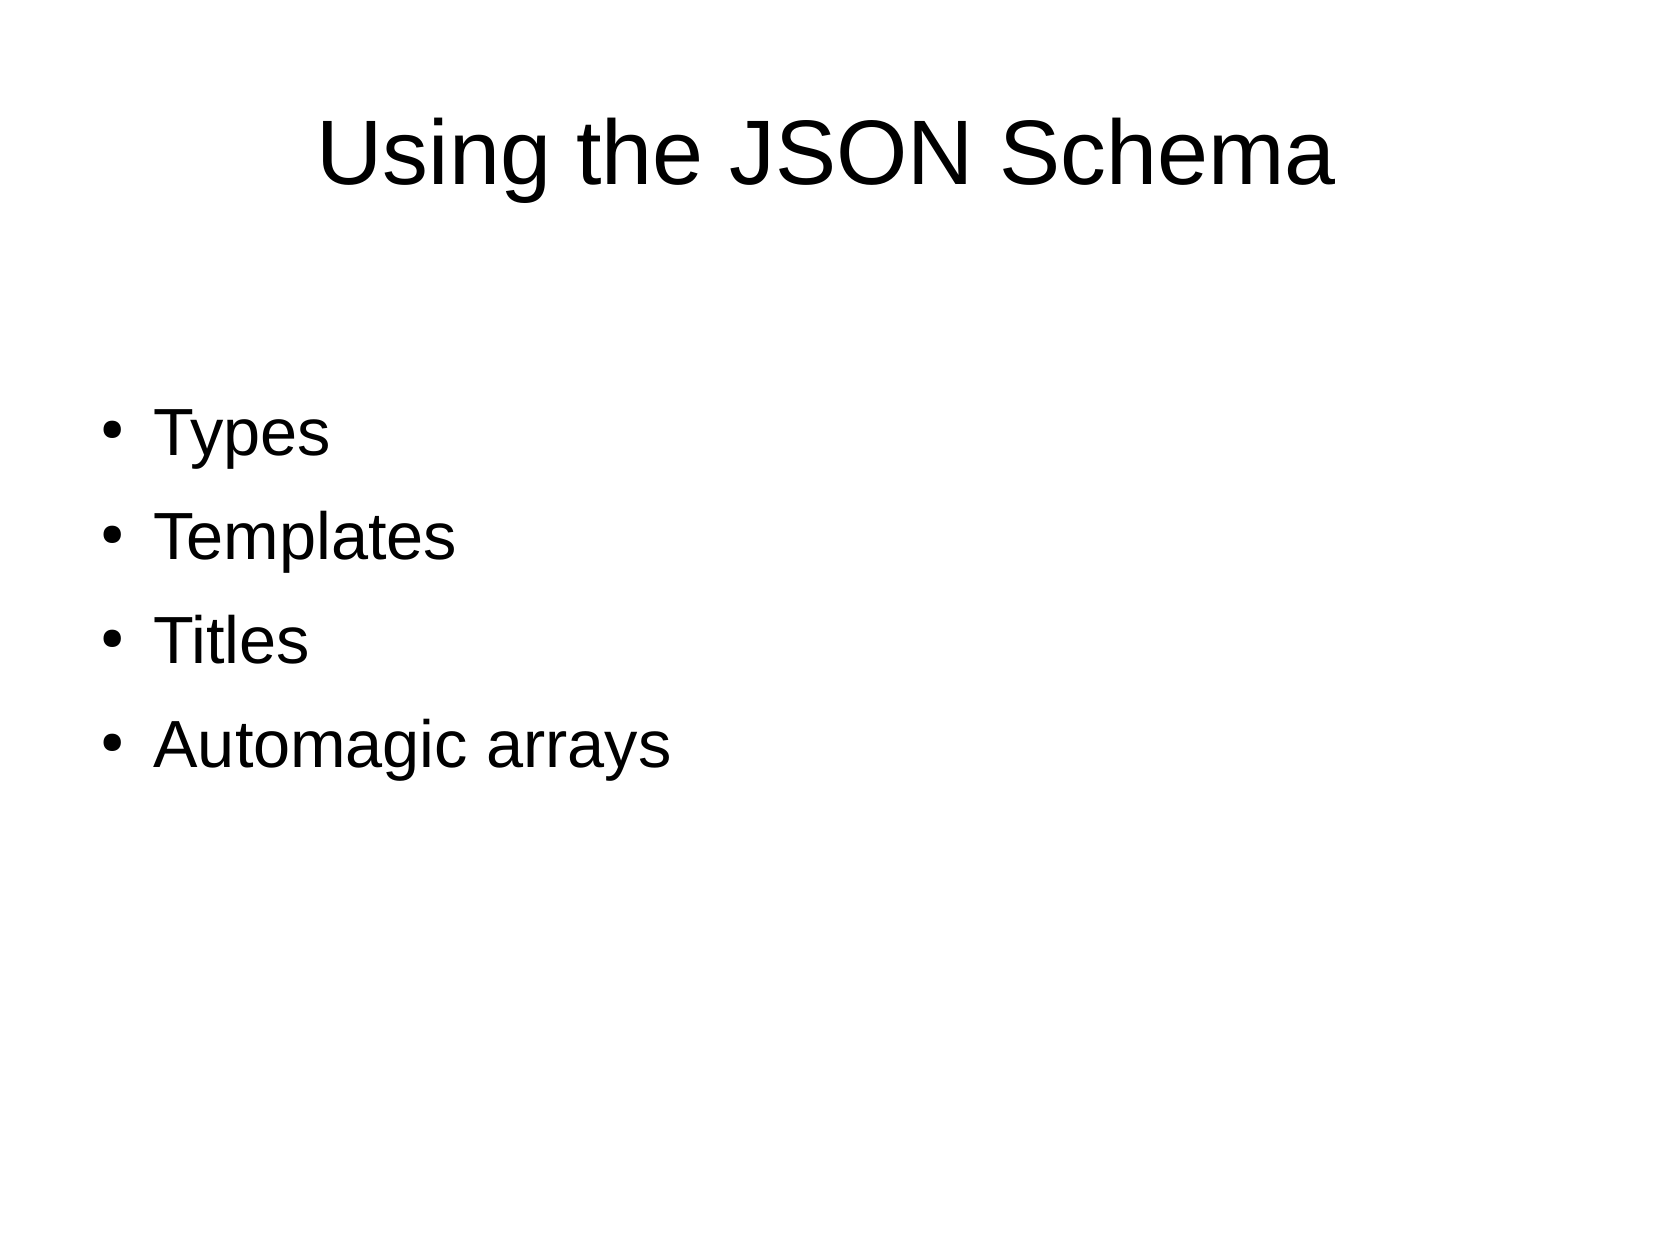

# Using the JSON Schema
Types
Templates
Titles
Automagic arrays